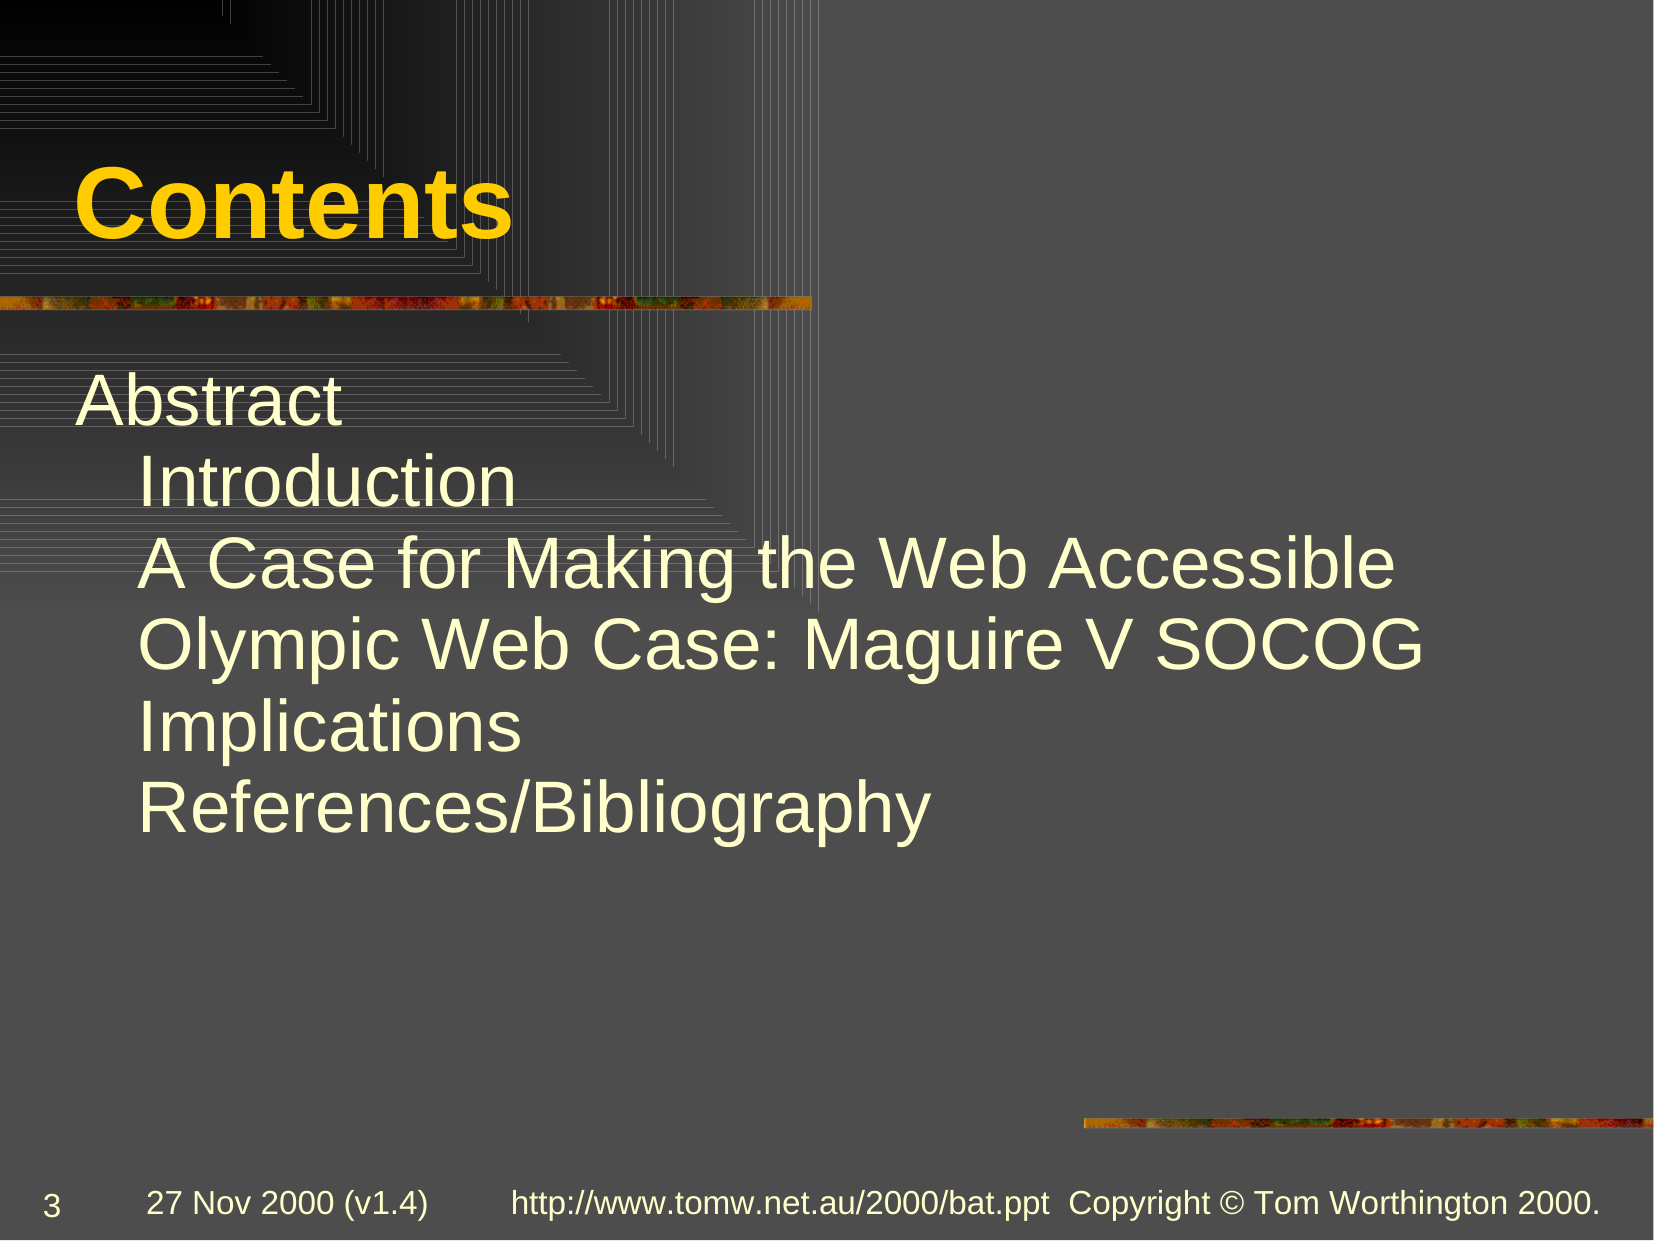

# Contents
Abstract
Introduction
A Case for Making the Web Accessible
Olympic Web Case: Maguire V SOCOG
Implications
References/Bibliography
27 Nov 2000 (v1.4)
http://www.tomw.net.au/2000/bat.ppt Copyright © Tom Worthington 2000.
3